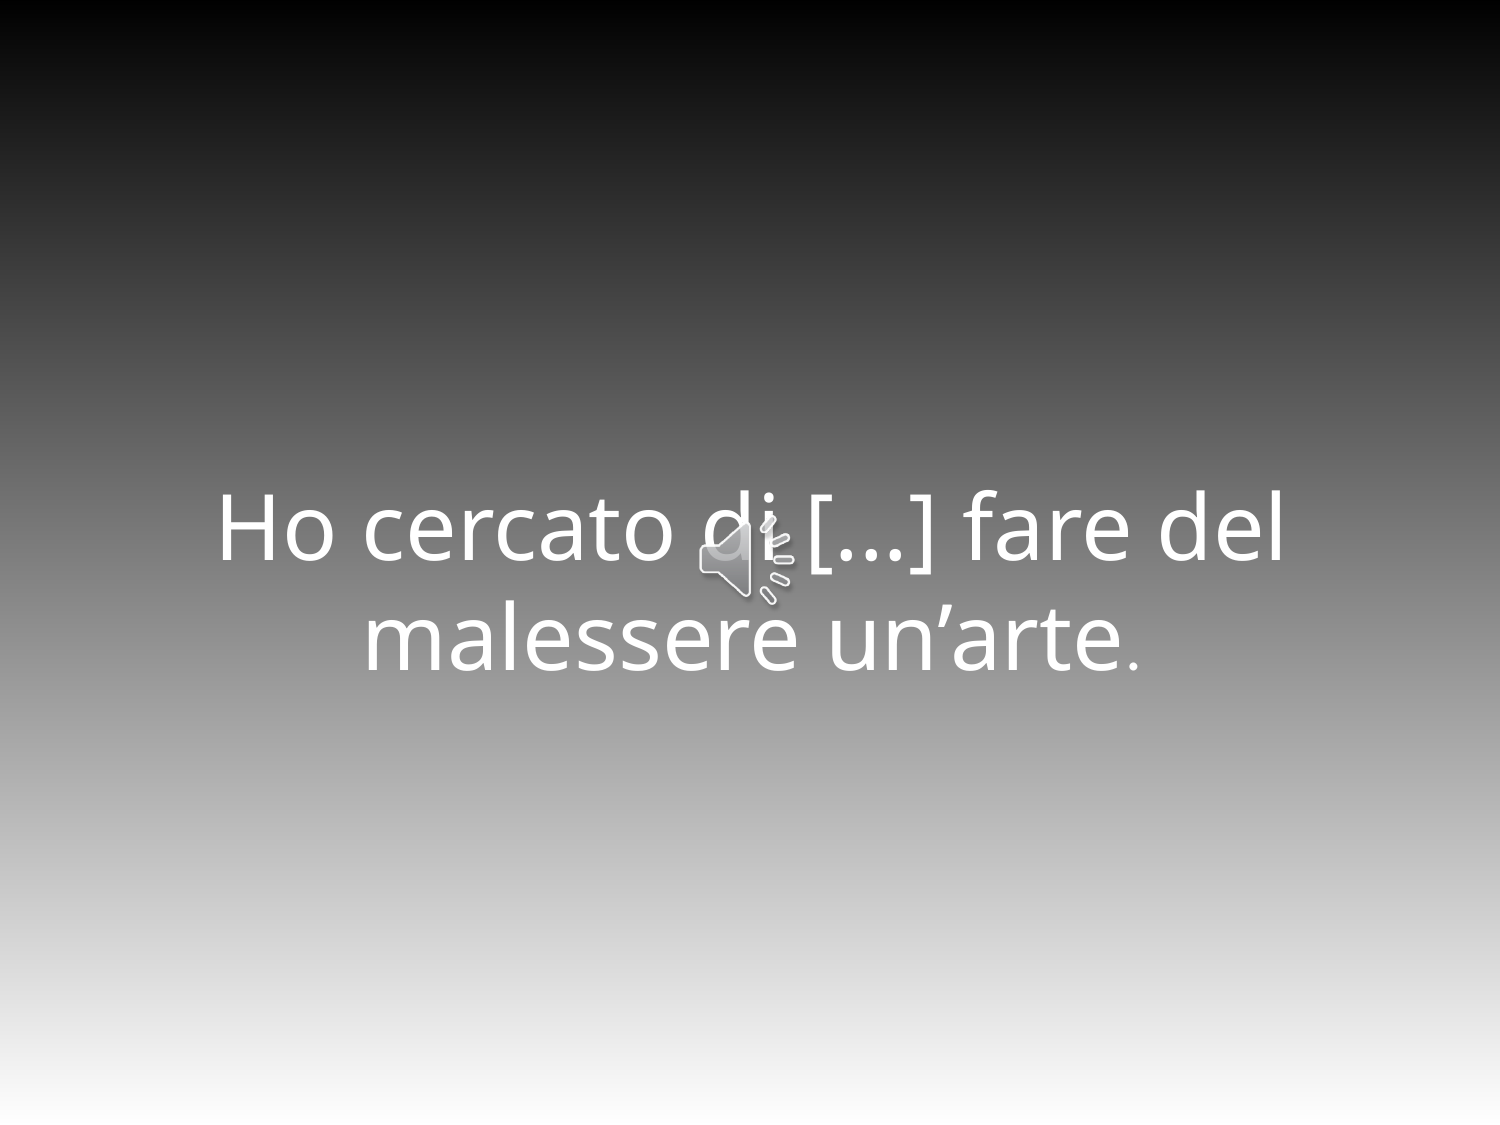

# Ho cercato di [...] fare del malessere un’arte.